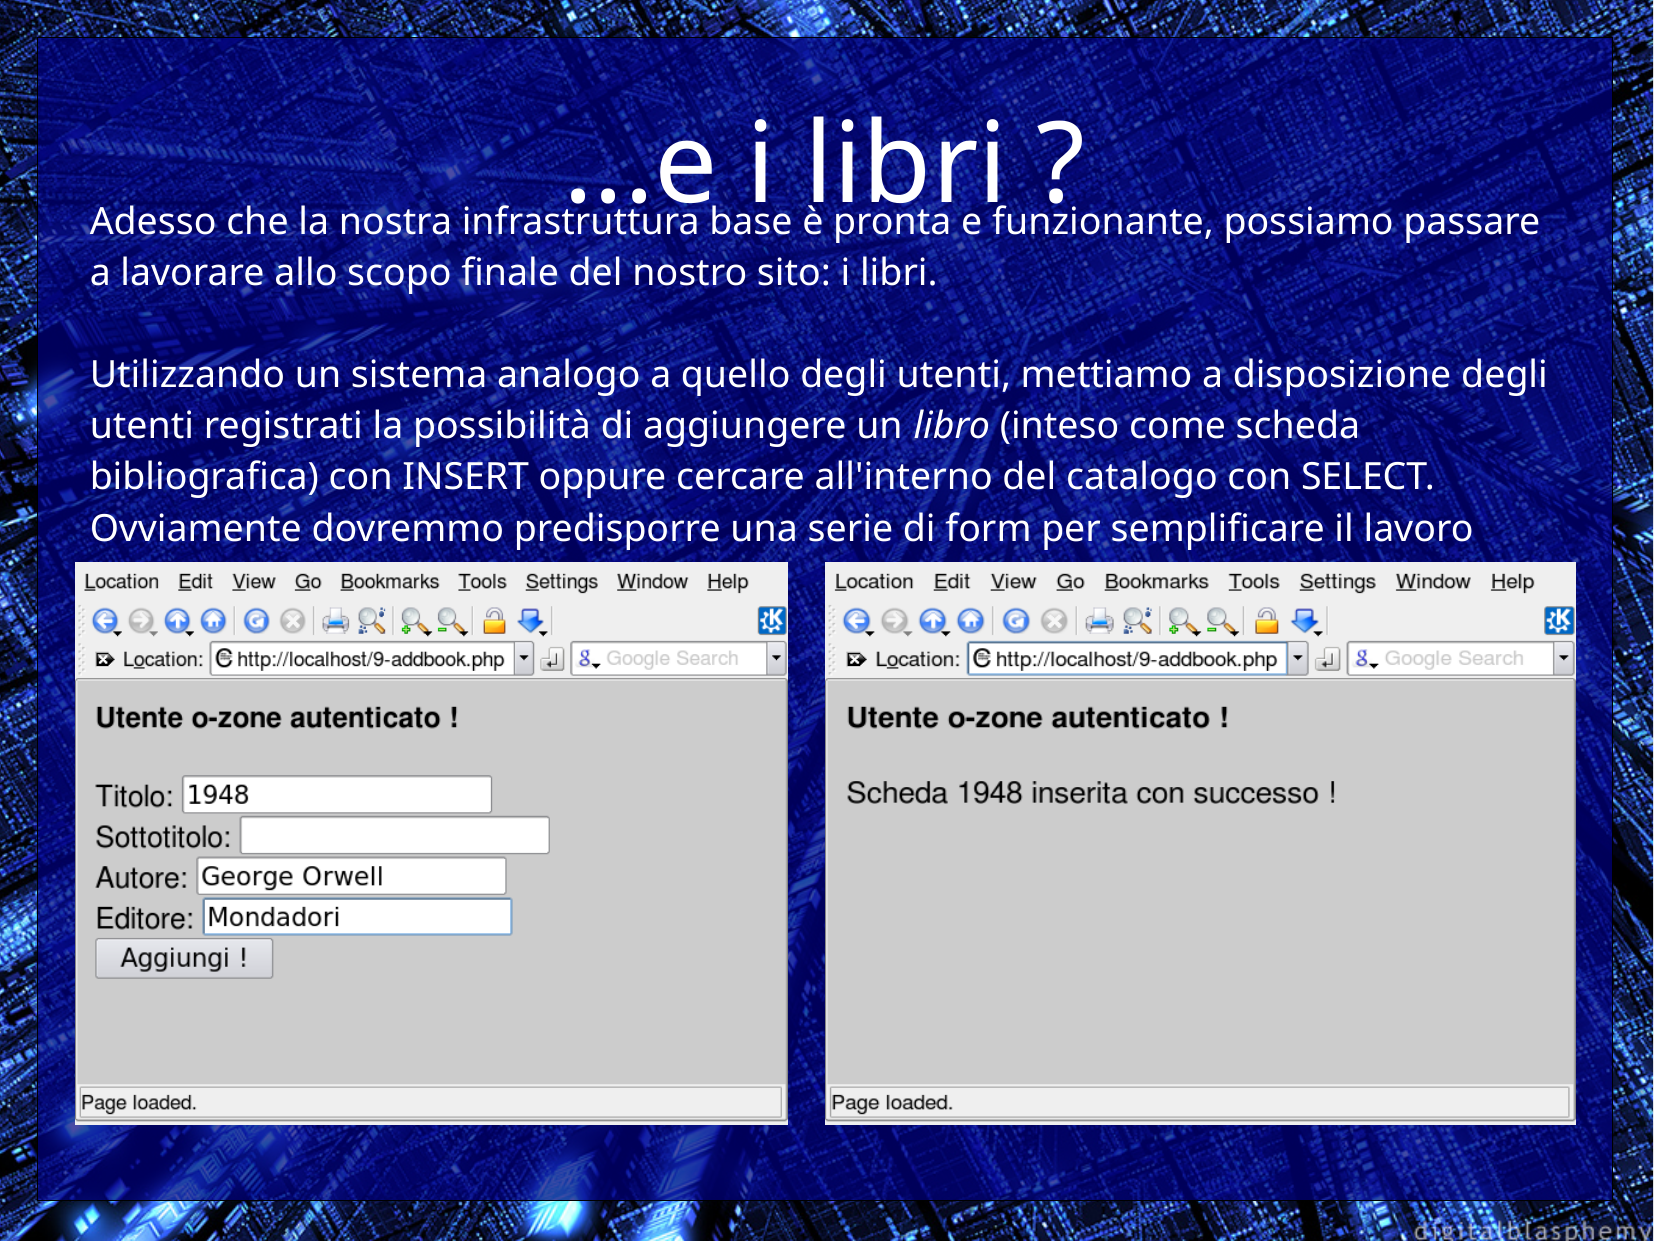

...e i libri ?
Adesso che la nostra infrastruttura base è pronta e funzionante, possiamo passare a lavorare allo scopo finale del nostro sito: i libri.
Utilizzando un sistema analogo a quello degli utenti, mettiamo a disposizione degli utenti registrati la possibilità di aggiungere un libro (inteso come scheda bibliografica) con INSERT oppure cercare all'interno del catalogo con SELECT. Ovviamente dovremmo predisporre una serie di form per semplificare il lavoro dell'utente:
#